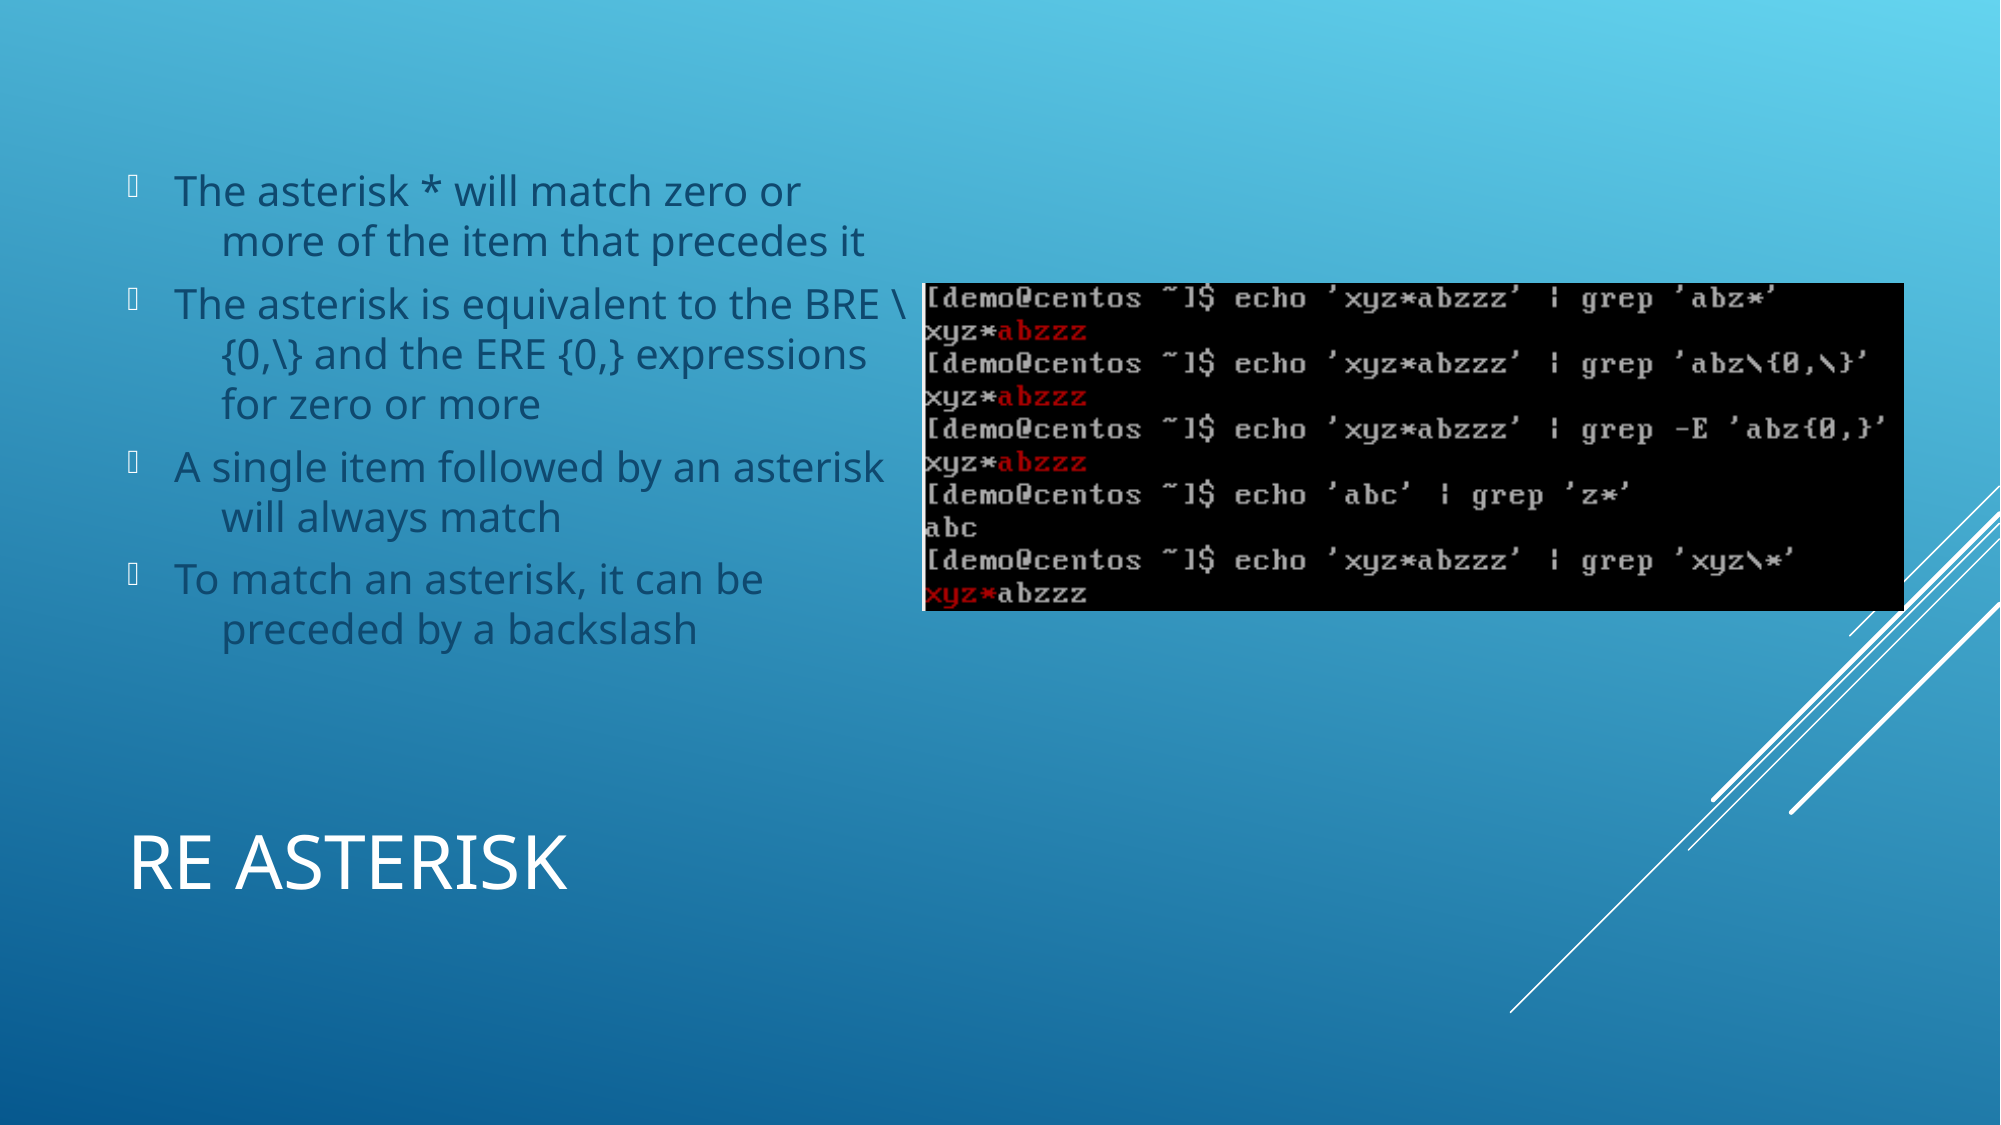

The asterisk * will match zero or more of the item that precedes it
The asterisk is equivalent to the BRE \{0,\} and the ERE {0,} expressions for zero or more
A single item followed by an asterisk will always match
To match an asterisk, it can be preceded by a backslash
# RE asterisk